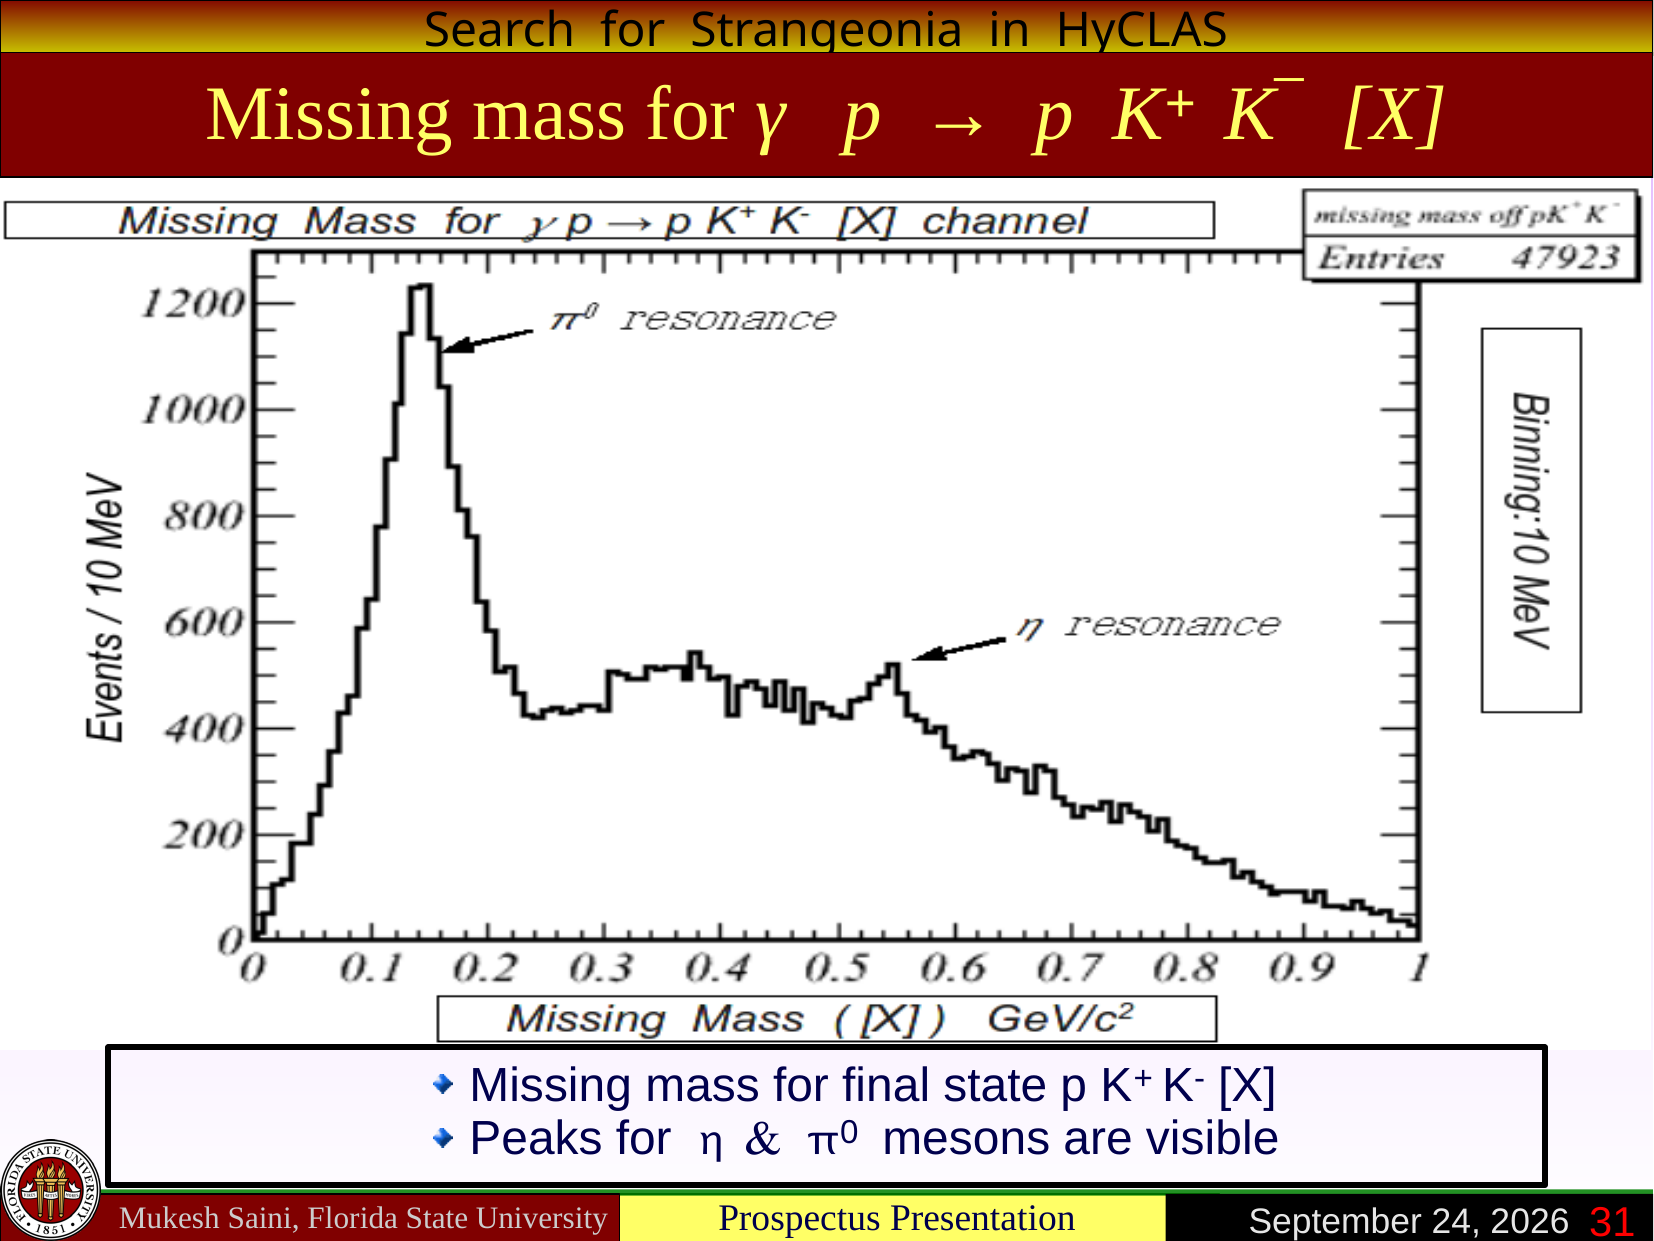

Missing mass for γ p → p K+ K‾ [X]
Missing mass for final state p K+ K- [X]
Peaks for  & 0 mesons are visible